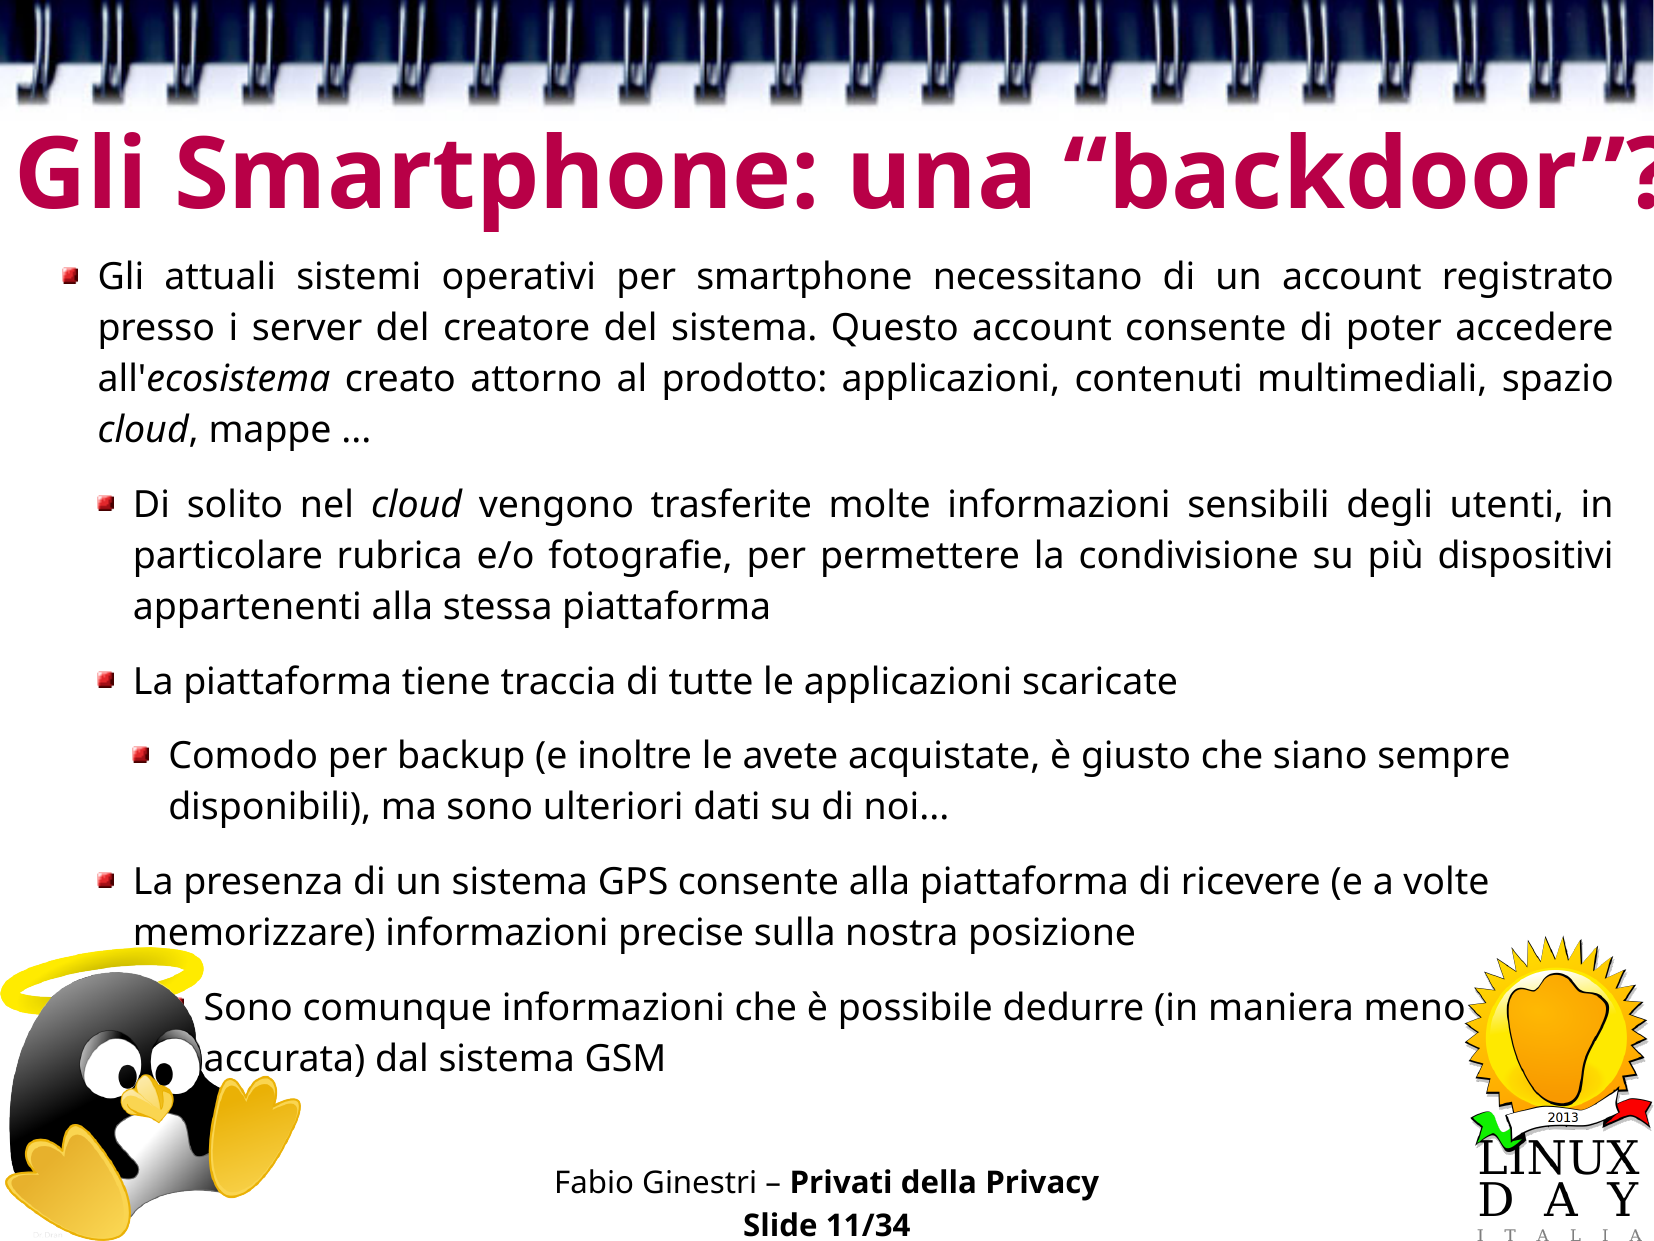

Gli Smartphone: una “backdoor”?
Gli attuali sistemi operativi per smartphone necessitano di un account registrato presso i server del creatore del sistema. Questo account consente di poter accedere all'ecosistema creato attorno al prodotto: applicazioni, contenuti multimediali, spazio cloud, mappe ...
Di solito nel cloud vengono trasferite molte informazioni sensibili degli utenti, in particolare rubrica e/o fotografie, per permettere la condivisione su più dispositivi appartenenti alla stessa piattaforma
La piattaforma tiene traccia di tutte le applicazioni scaricate
Comodo per backup (e inoltre le avete acquistate, è giusto che siano sempre disponibili), ma sono ulteriori dati su di noi...
La presenza di un sistema GPS consente alla piattaforma di ricevere (e a volte memorizzare) informazioni precise sulla nostra posizione
Sono comunque informazioni che è possibile dedurre (in maniera meno accurata) dal sistema GSM
Fabio Ginestri – Privati della Privacy
Slide /34